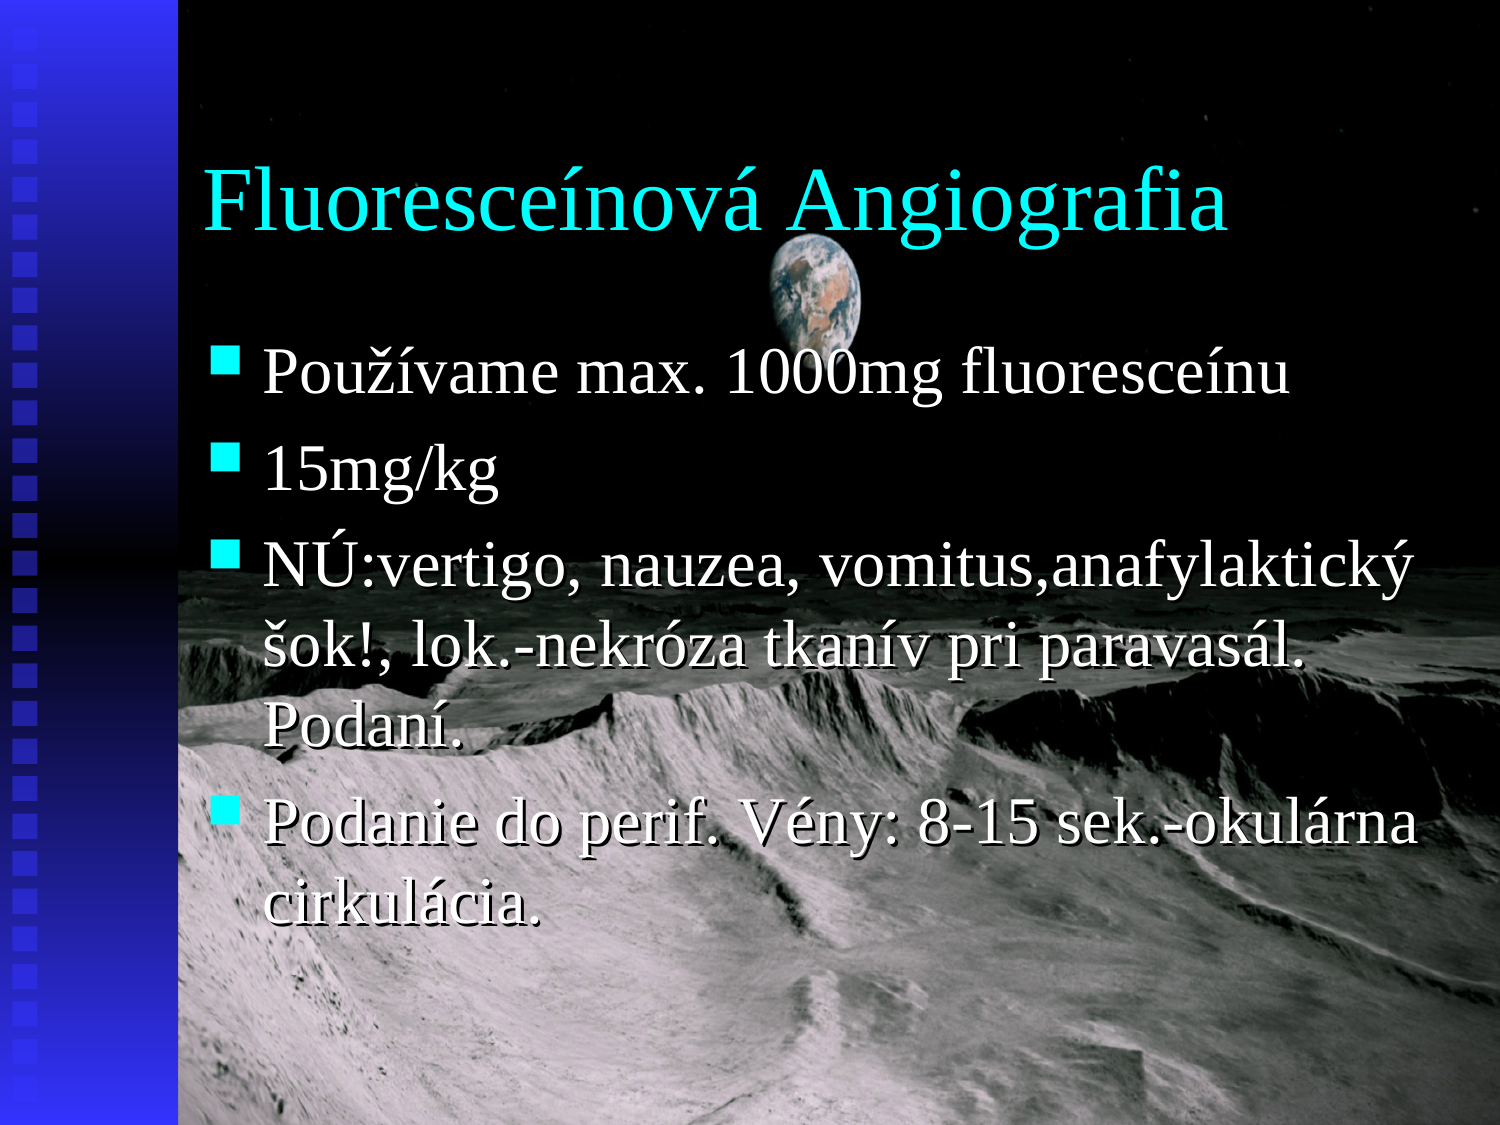

# Fluoresceínová Angiografia
Používame max. 1000mg fluoresceínu
15mg/kg
NÚ:vertigo, nauzea, vomitus,anafylaktický šok!, lok.-nekróza tkanív pri paravasál. Podaní.
Podanie do perif. Vény: 8-15 sek.-okulárna cirkulácia.